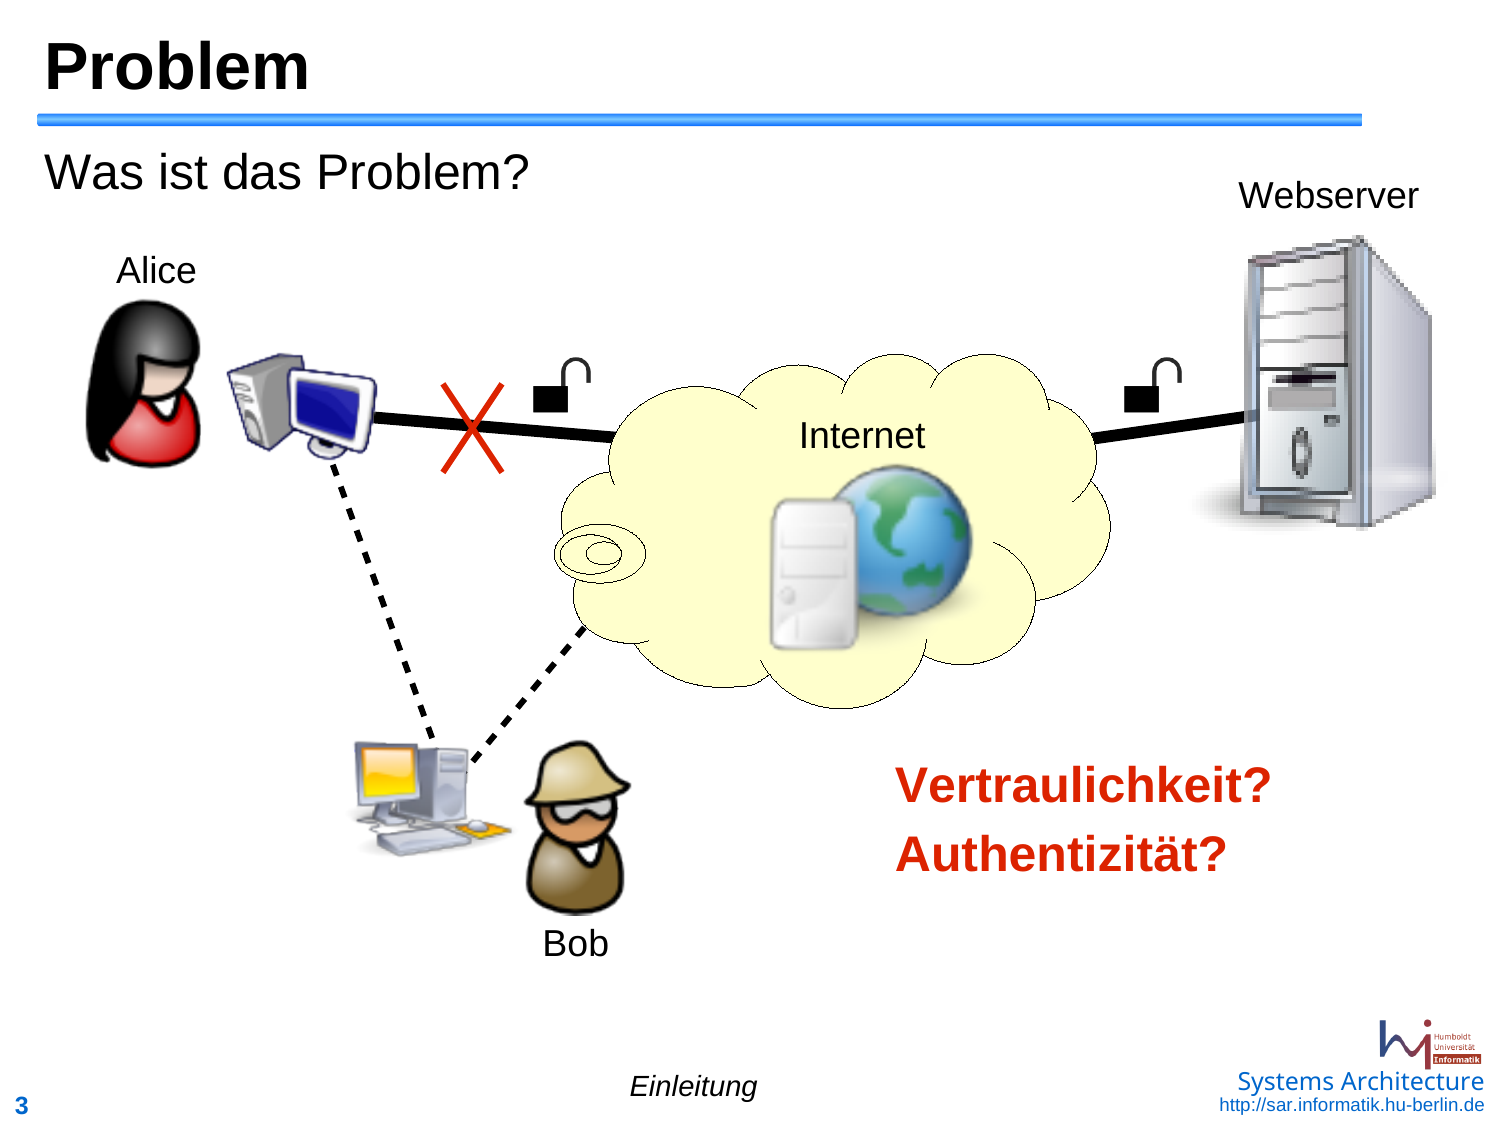

Problem
# Was ist das Problem?
Webserver
Alice
Internet
Bob
Vertraulichkeit?
Authentizität?
Einleitung